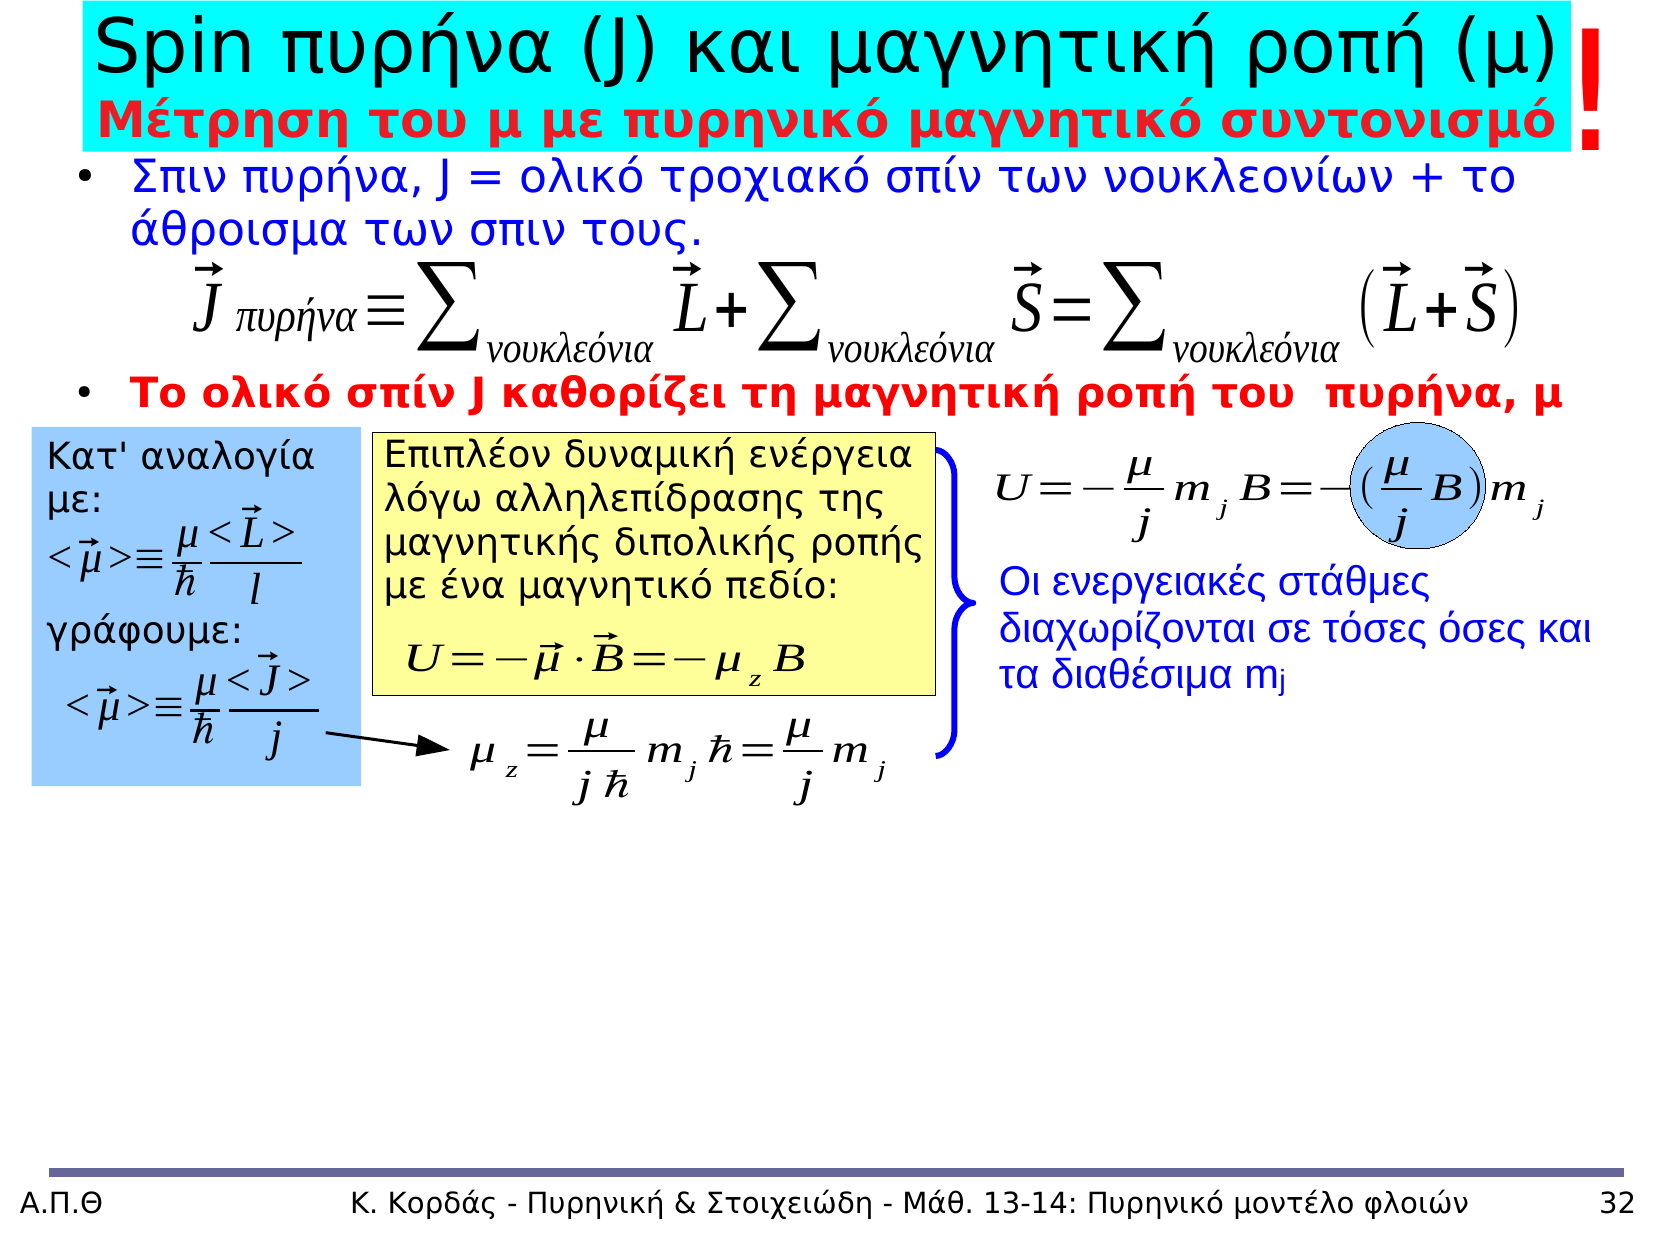

!
# Spin πυρήνα (J) και μαγνητική ροπή (μ) Μέτρηση του μ με πυρηνικό μαγνητικό συντονισμό
Σπιν πυρήνα, J = ολικό τροχιακό σπίν των νουκλεονίων + το άθροισμα των σπιν τους.
Το ολικό σπίν J καθορίζει τη μαγνητική ροπή του πυρήνα, μ
Επιπλέον δυναμική ενέργεια λόγω αλληλεπίδρασης της μαγνητικής διπολικής ροπής
με ένα μαγνητικό πεδίο:
Κατ' αναλογία
με:
γράφουμε:
Οι ενεργειακές στάθμες διαχωρίζονται σε τόσες όσες και τα διαθέσιμα mj
Α.Π.Θ
Κ. Κορδάς - Πυρηνική & Στοιχειώδη - Μάθ. 13-14: Πυρηνικό μοντέλο φλοιών
32